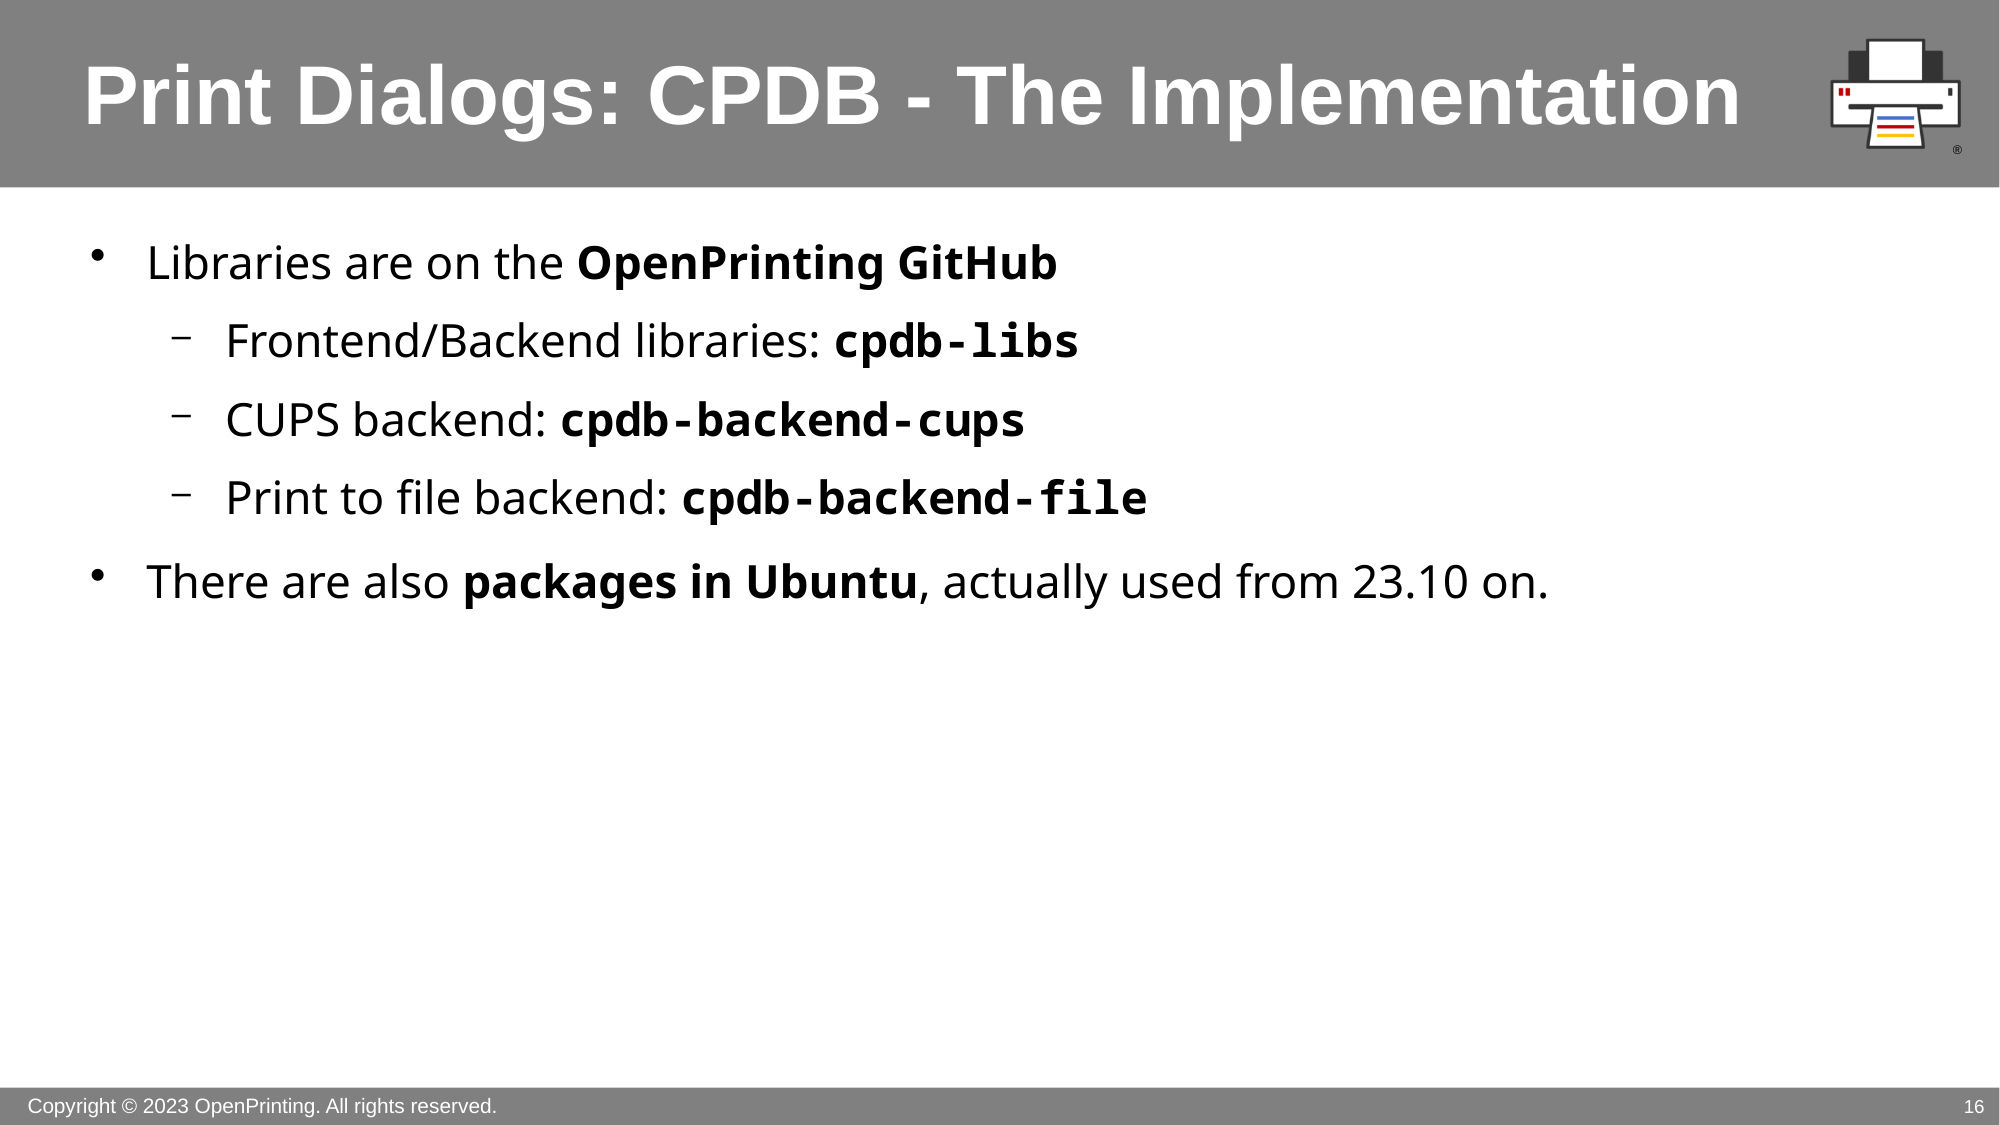

Print Dialogs: CPDB - The Implementation
# Libraries are on the OpenPrinting GitHub
Frontend/Backend libraries: cpdb-libs
CUPS backend: cpdb-backend-cups
Print to file backend: cpdb-backend-file
There are also packages in Ubuntu, actually used from 23.10 on.